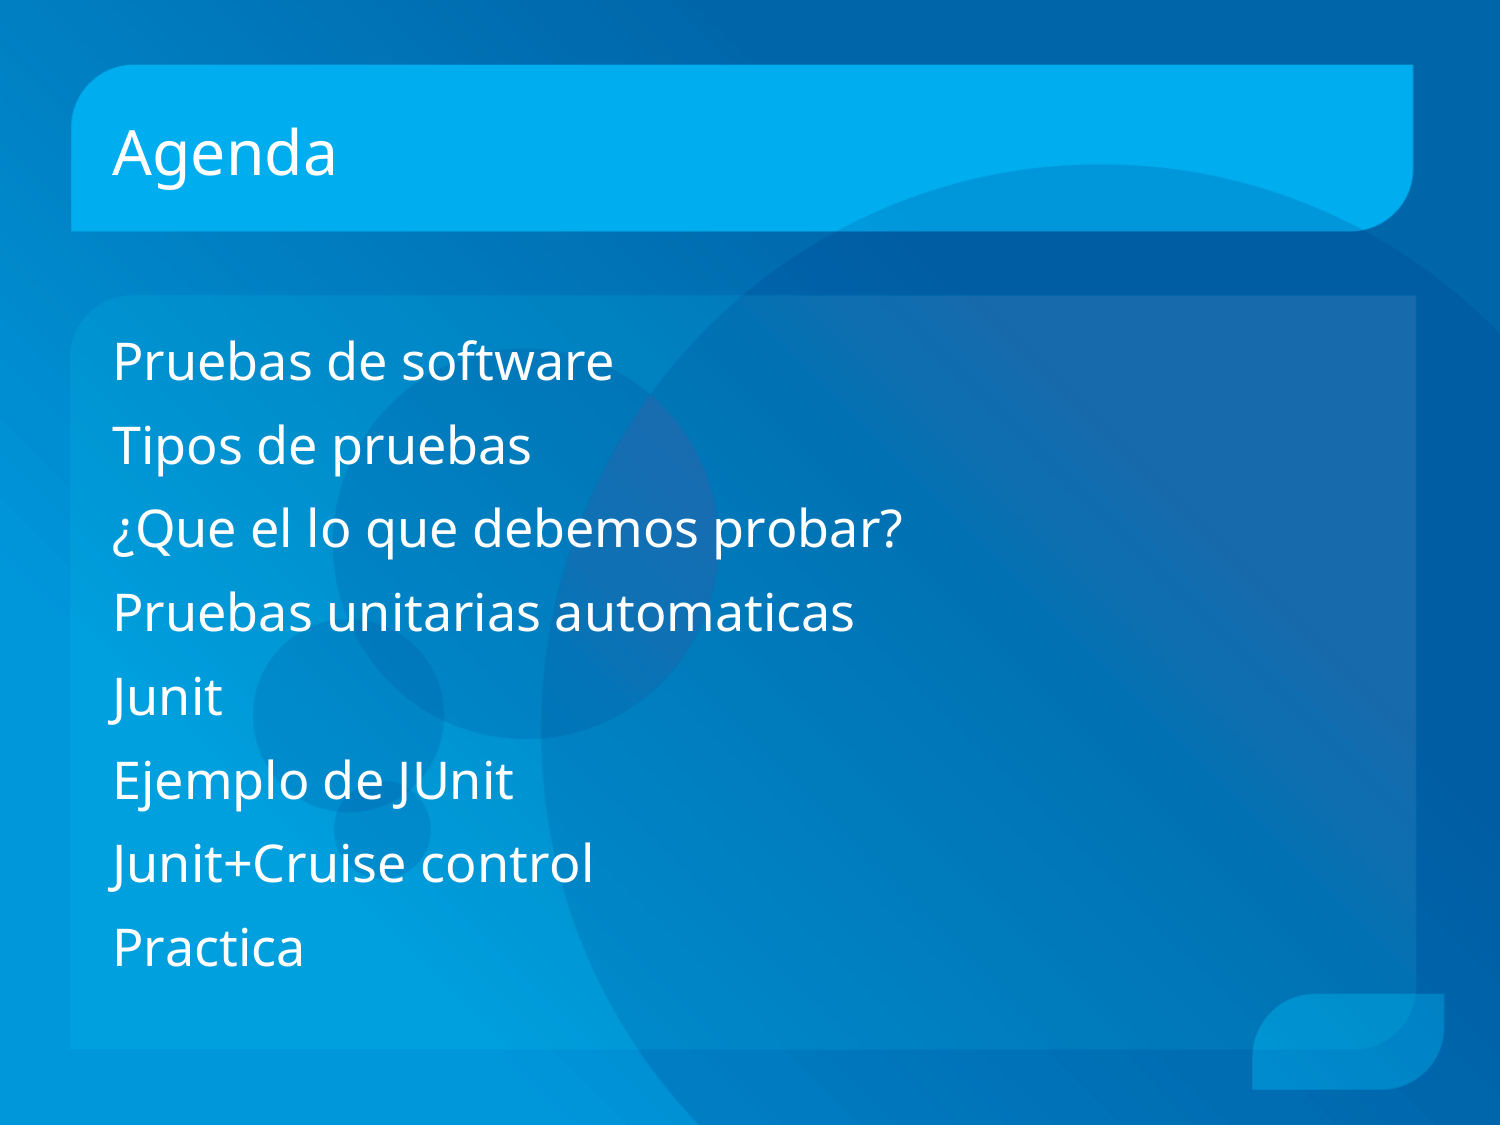

# Agenda
Pruebas de software
Tipos de pruebas
¿Que el lo que debemos probar?
Pruebas unitarias automaticas
Junit
Ejemplo de JUnit
Junit+Cruise control
Practica